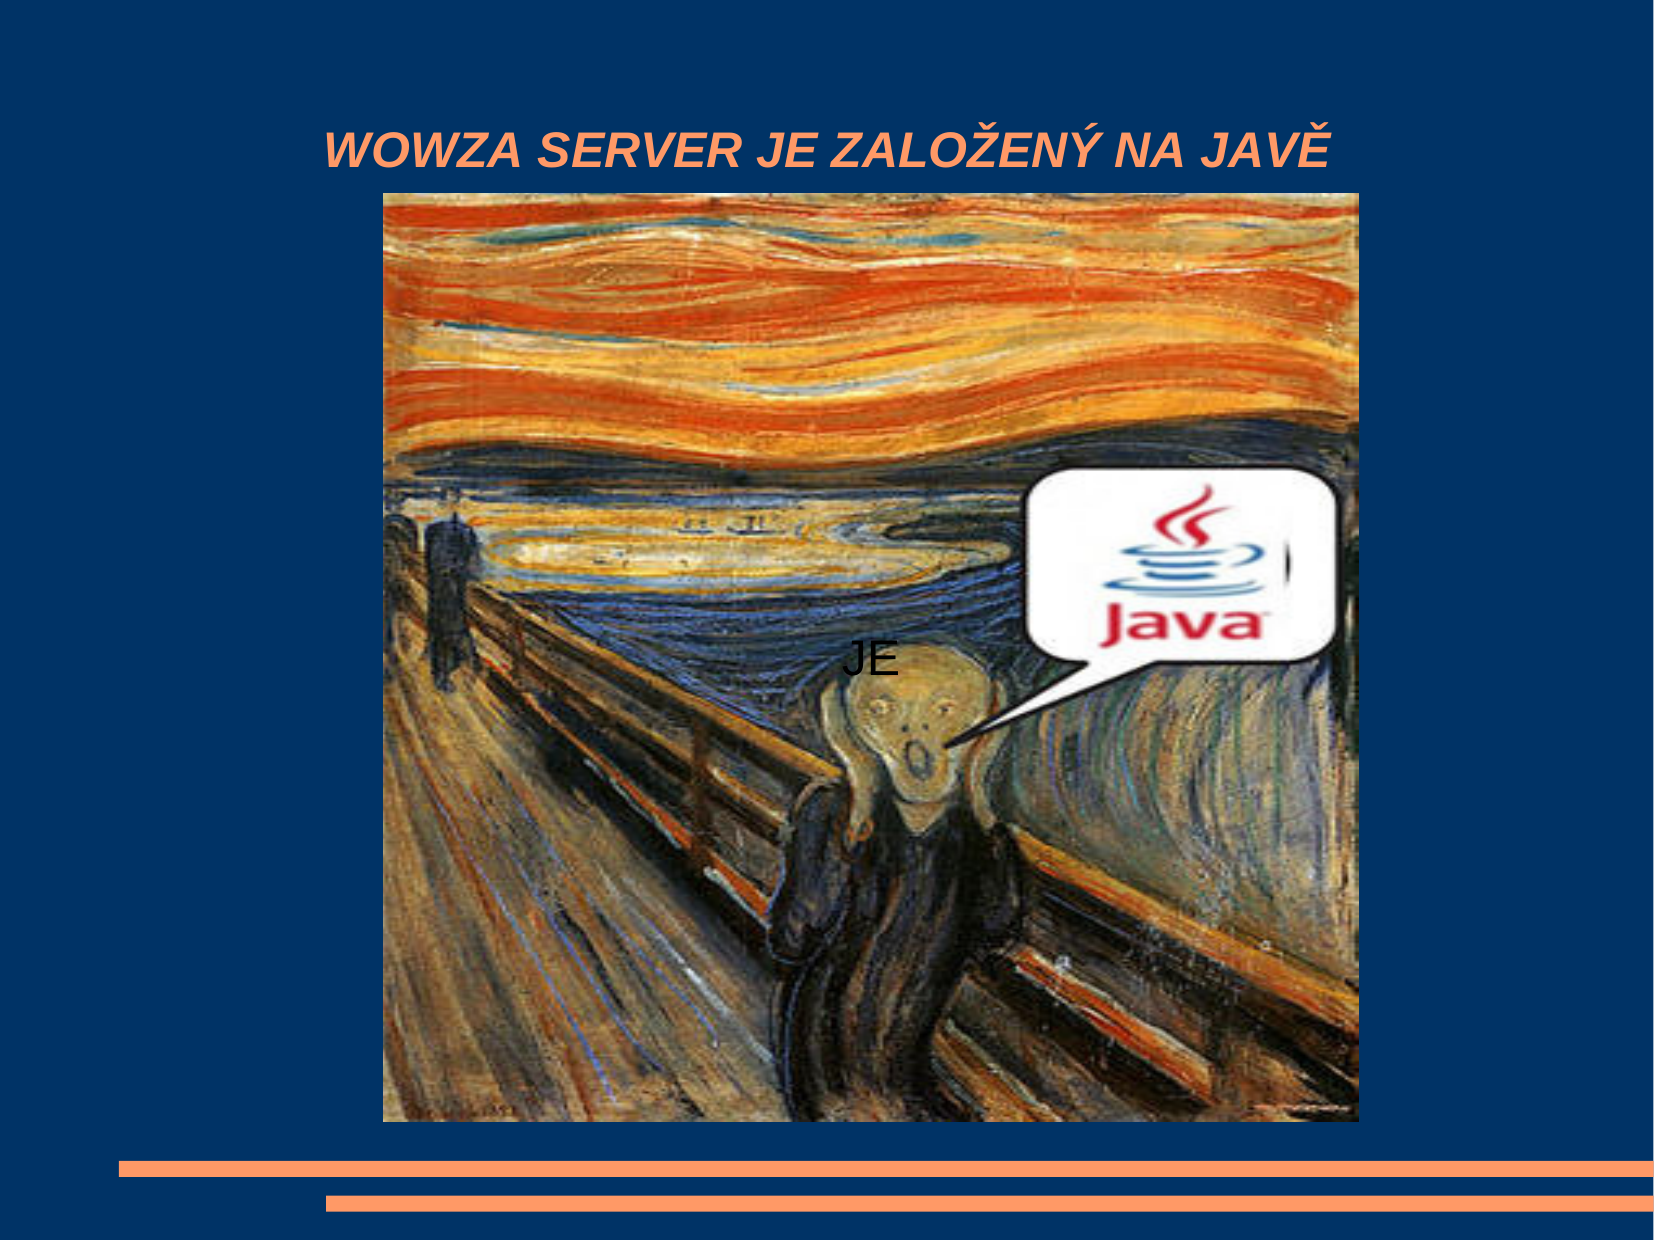

# WOWZA SERVER JE ZALOŽENÝ NA JAVĚ